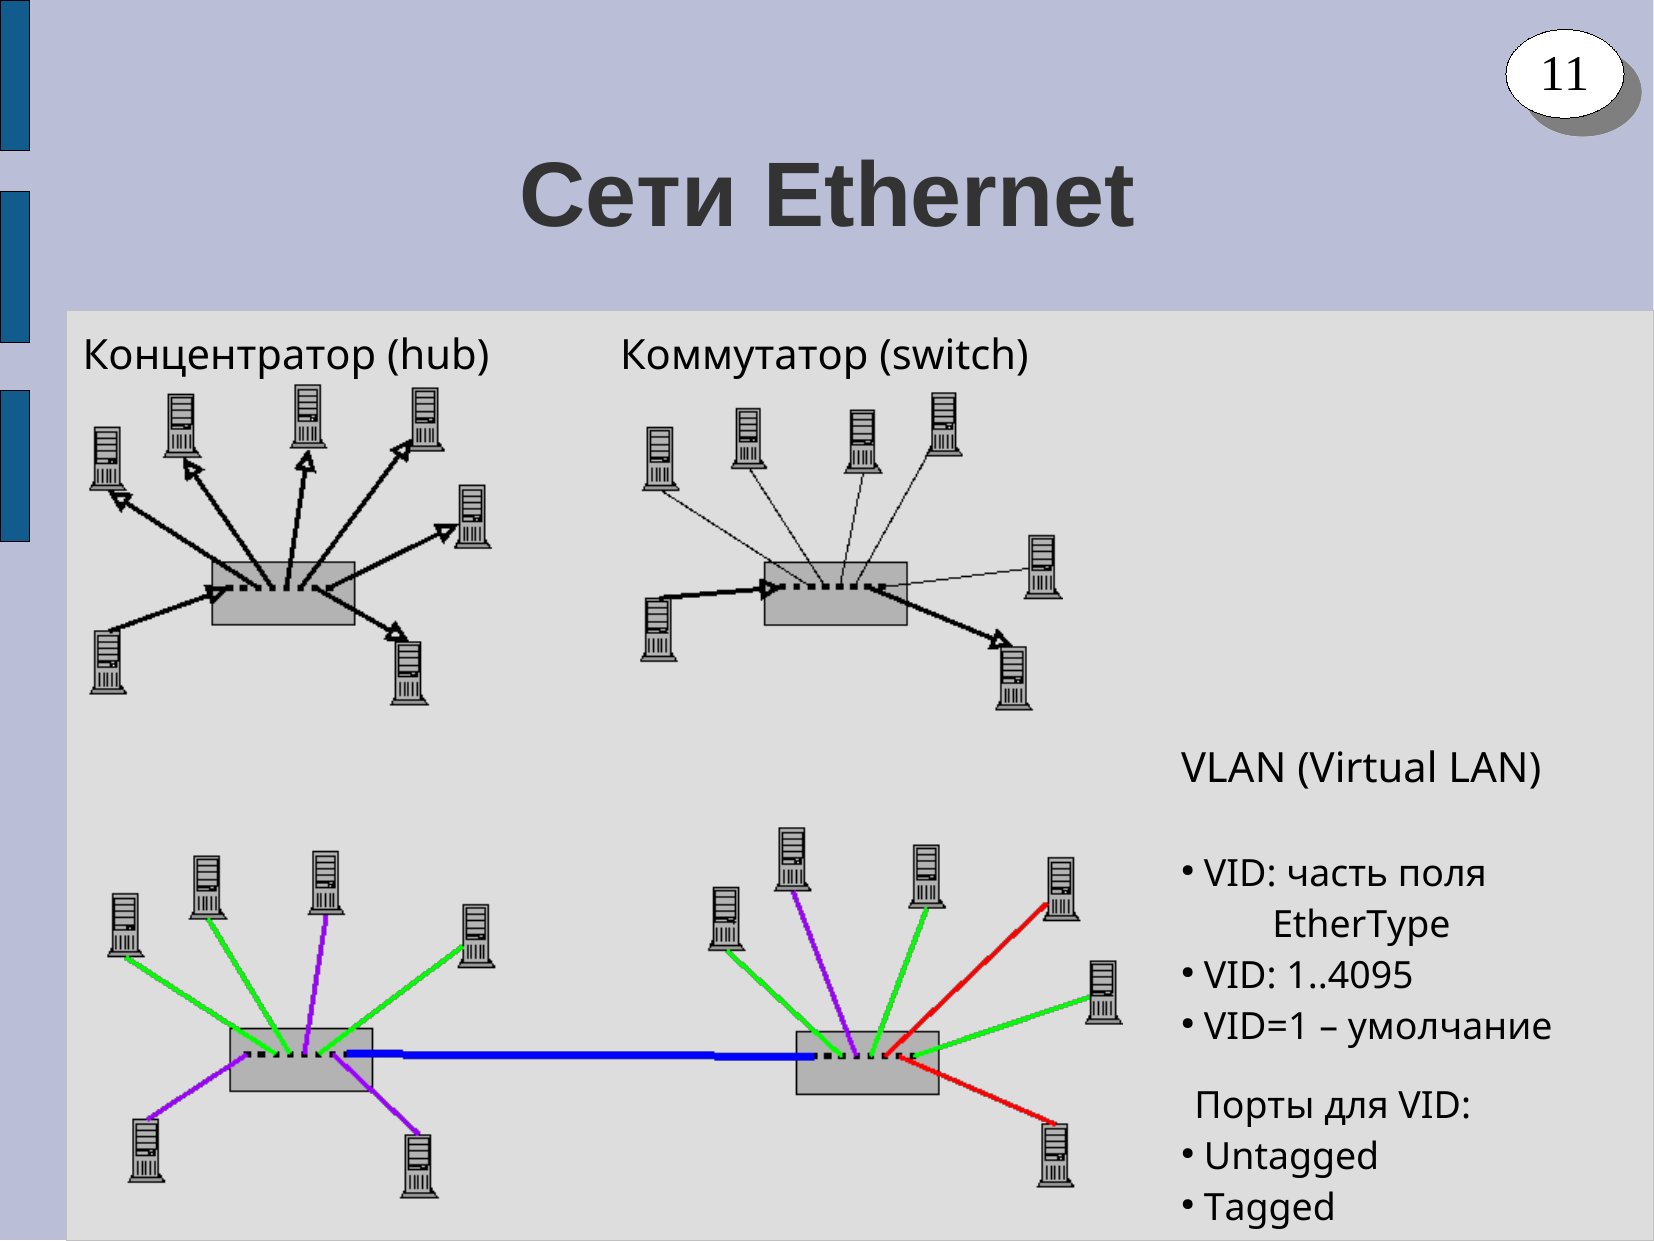

11
# Сети Ethernet
Концентратор (hub)
Коммутатор (switch)
VLAN (Virtual LAN)
 VID: часть поля
 EtherType
 VID: 1..4095
 VID=1 – умолчание
Порты для VID:
 Untagged
 Tagged
 Not member